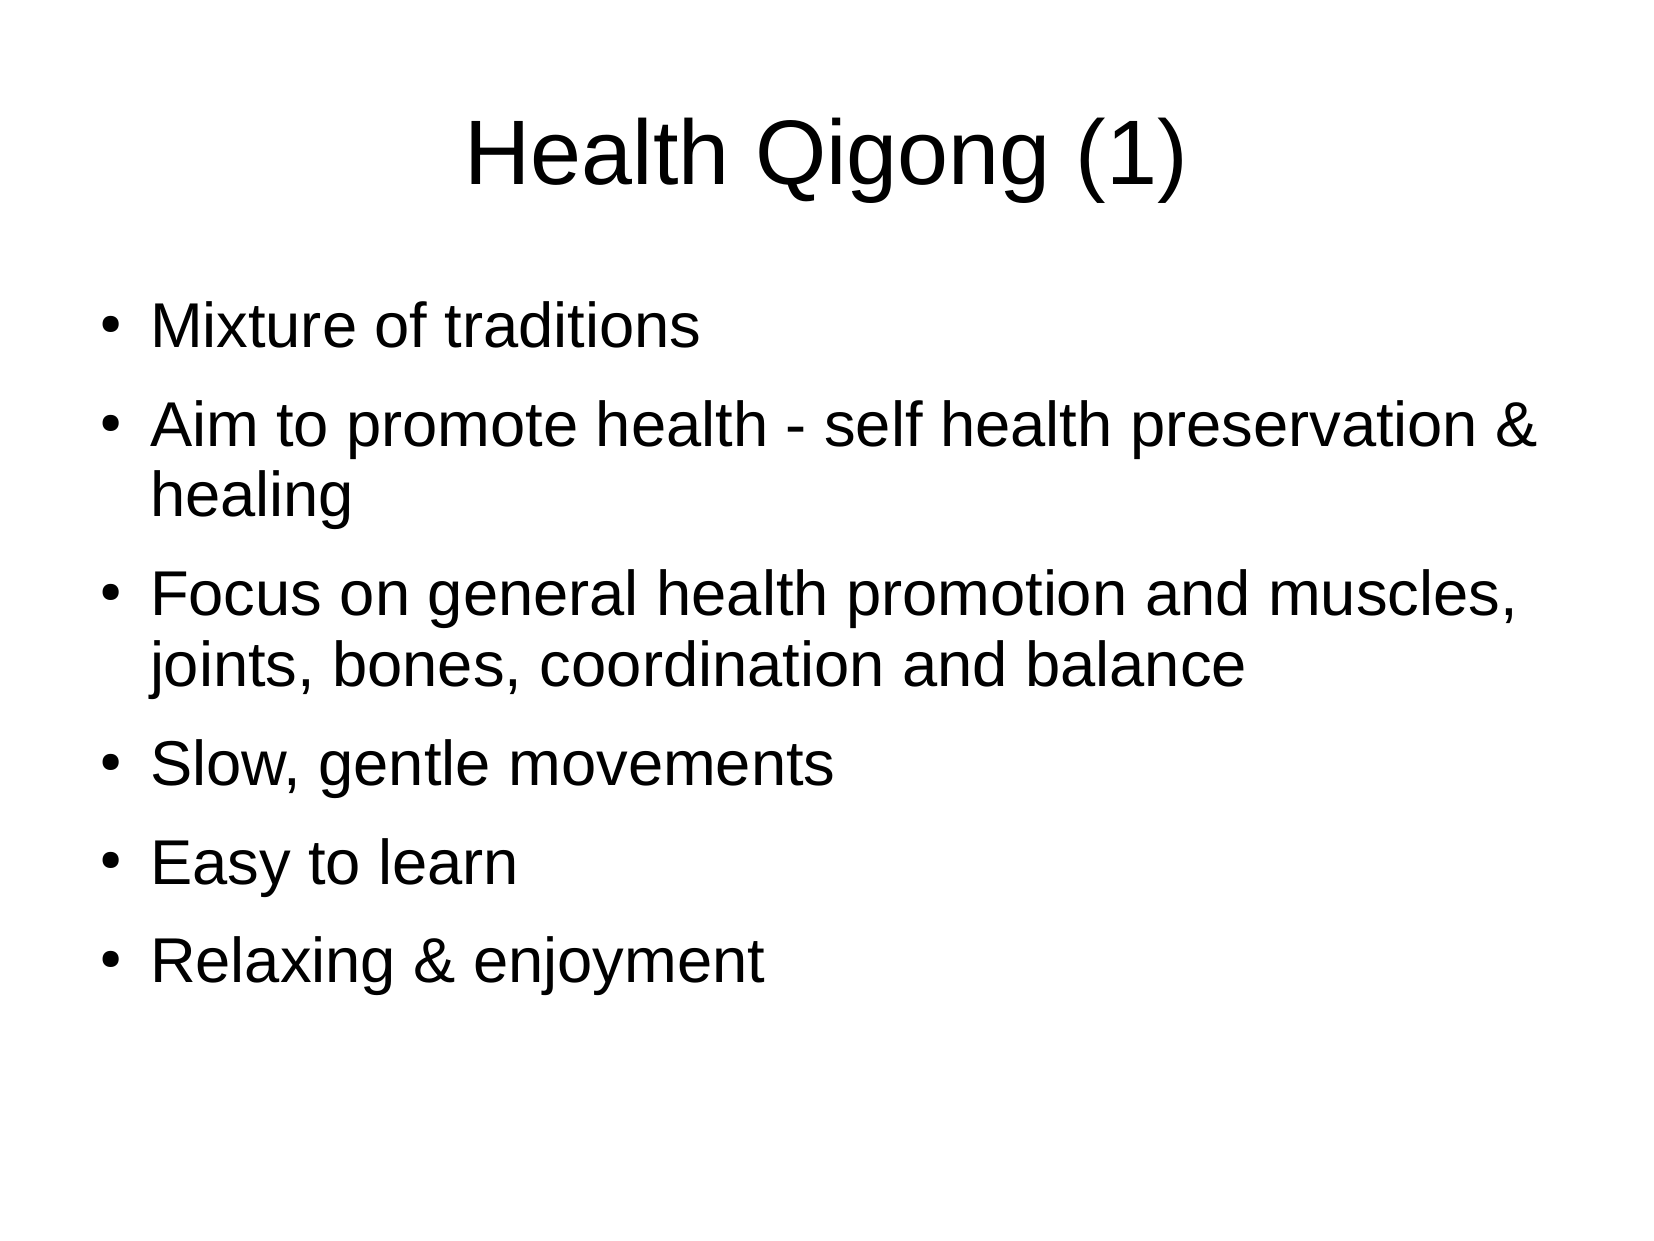

# Health Qigong (1)
Mixture of traditions
Aim to promote health - self health preservation & healing
Focus on general health promotion and muscles, joints, bones, coordination and balance
Slow, gentle movements
Easy to learn
Relaxing & enjoyment